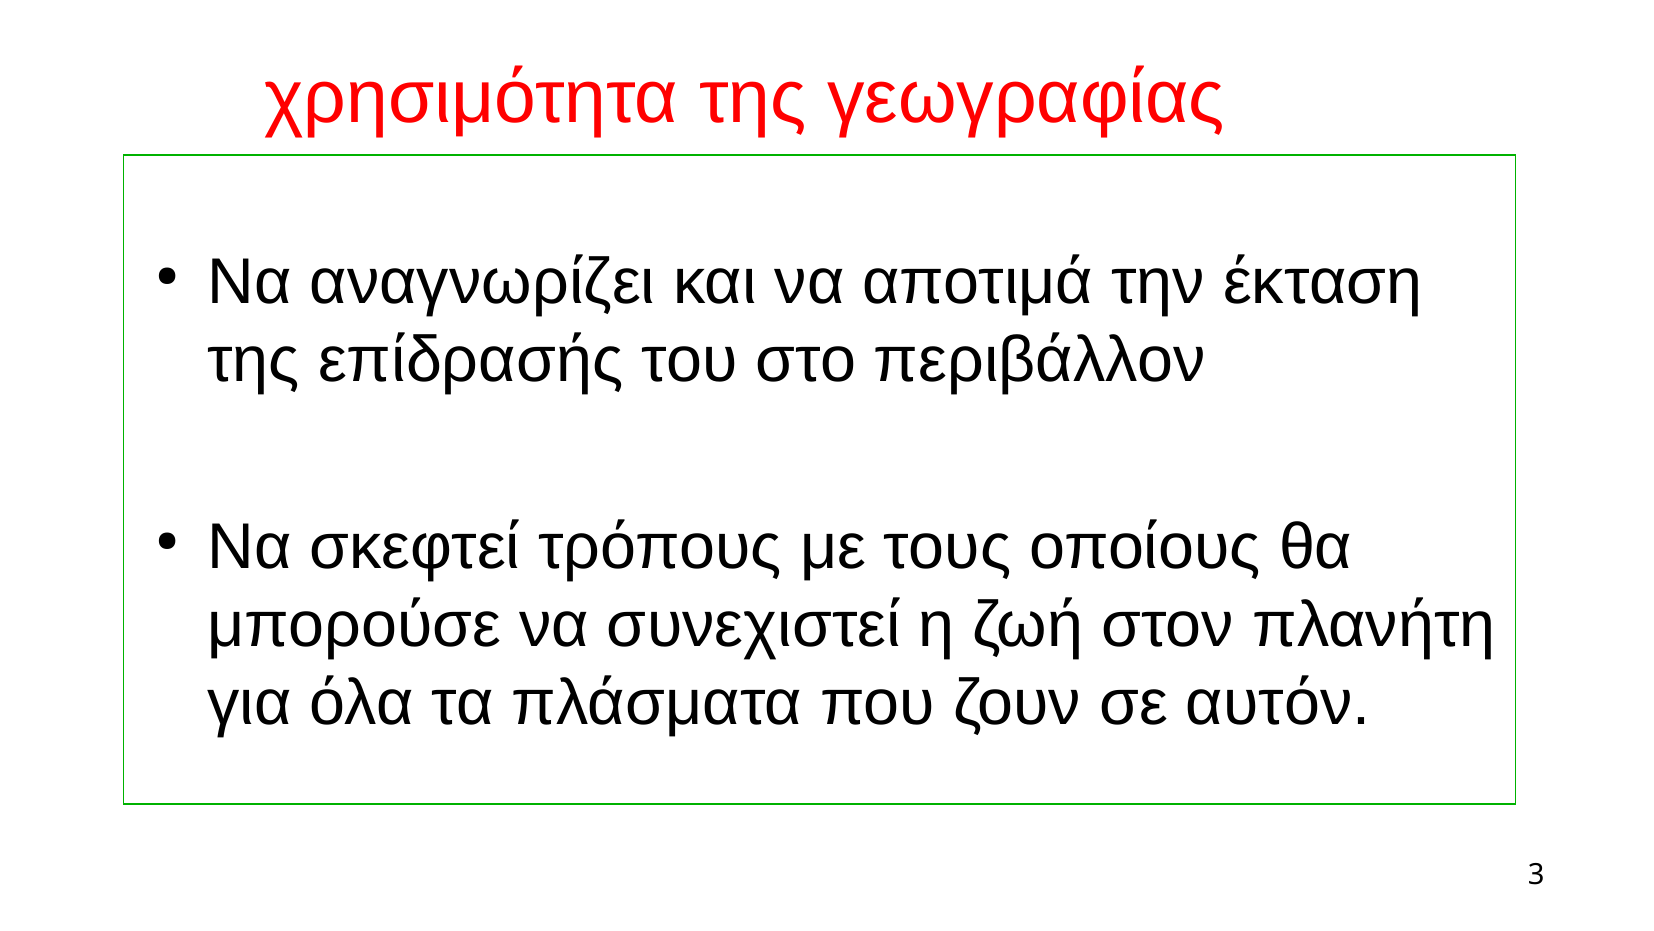

# χρησιμότητα της γεωγραφίας
Να αναγνωρίζει και να αποτιμά την έκταση της επίδρασής του στο περιβάλλον
Να σκεφτεί τρόπους με τους οποίους θα μπορούσε να συνεχιστεί η ζωή στον πλανήτη για όλα τα πλάσματα που ζουν σε αυτόν.